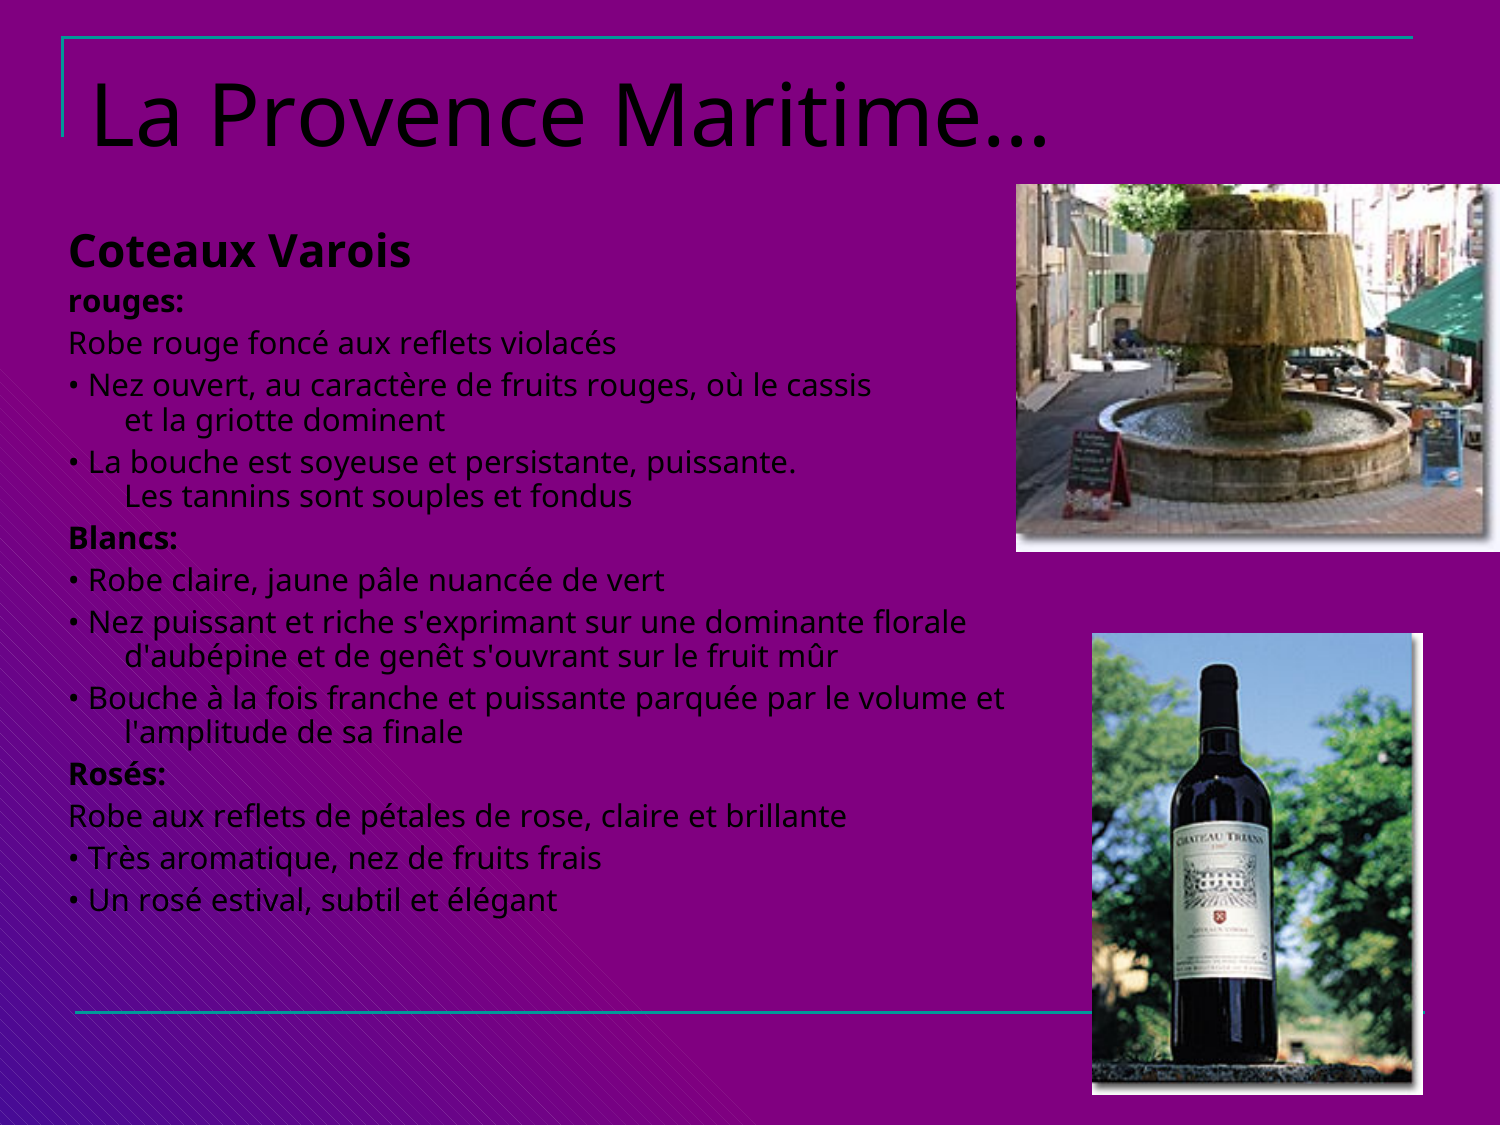

# La Provence Maritime…
Coteaux Varois
rouges:
Robe rouge foncé aux reflets violacés
• Nez ouvert, au caractère de fruits rouges, où le cassis
et la griotte dominent
• La bouche est soyeuse et persistante, puissante.
Les tannins sont souples et fondus
Blancs:
• Robe claire, jaune pâle nuancée de vert
• Nez puissant et riche s'exprimant sur une dominante florale d'aubépine et de genêt s'ouvrant sur le fruit mûr
• Bouche à la fois franche et puissante parquée par le volume et l'amplitude de sa finale
Rosés:
Robe aux reflets de pétales de rose, claire et brillante
• Très aromatique, nez de fruits frais
• Un rosé estival, subtil et élégant